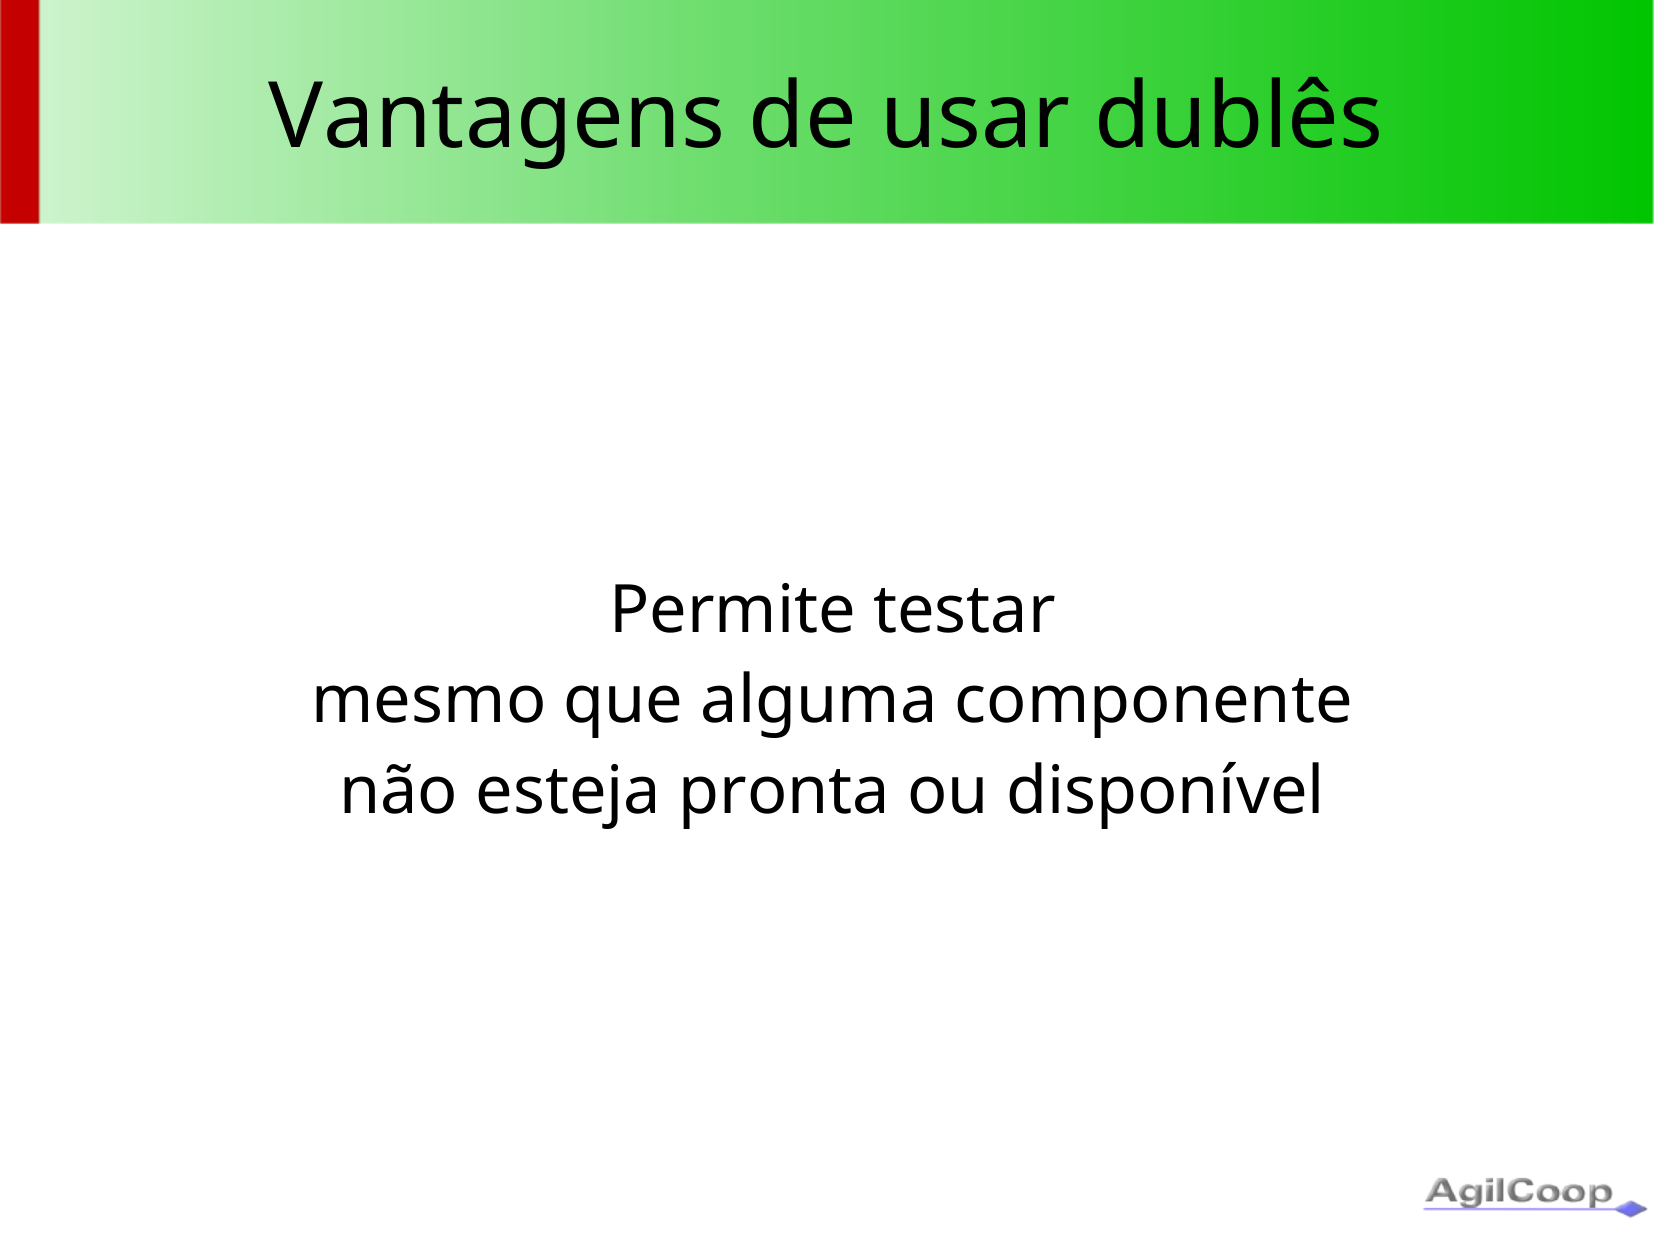

# Vantagens de usar dublês
Permite testar
mesmo que alguma componente
não esteja pronta ou disponível